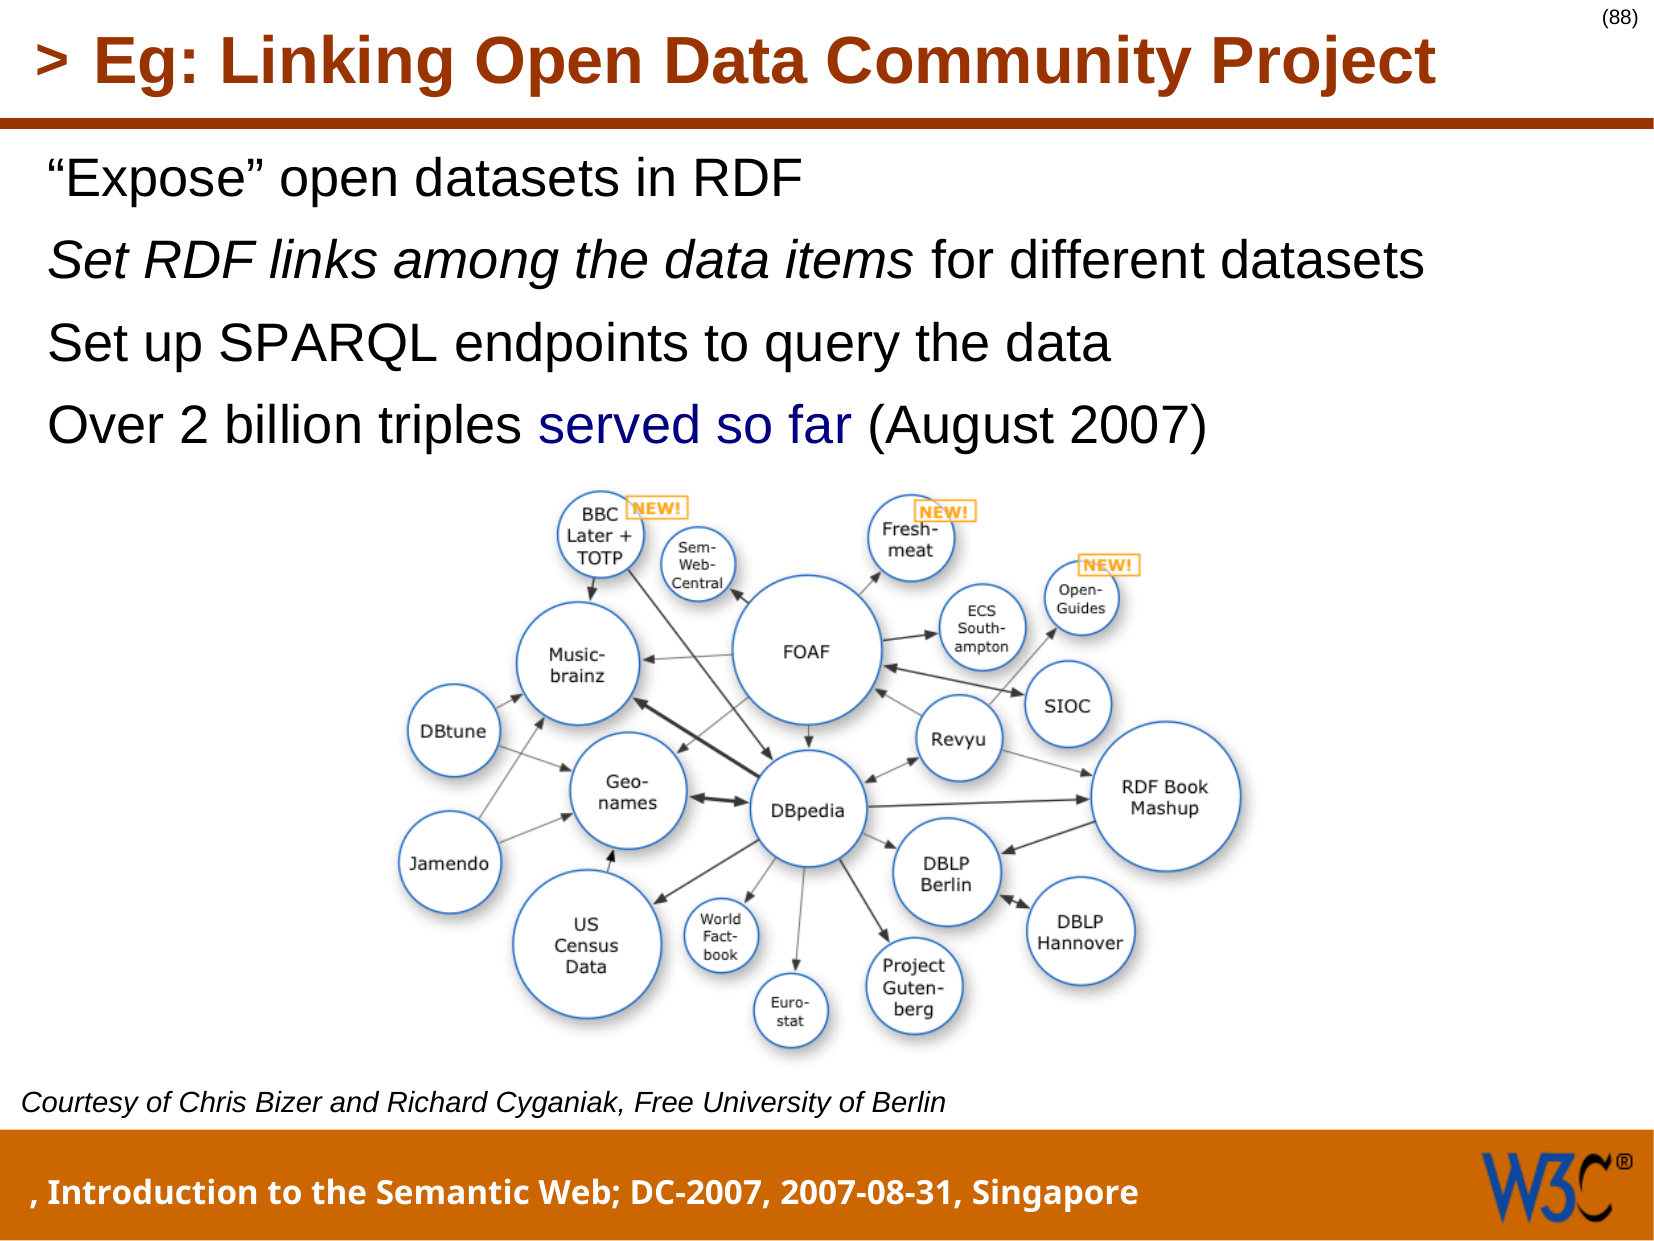

# Eg: Linking Open Data Community Project
“Expose” open datasets in RDF
Set RDF links among the data items for different datasets
Set up SPARQL endpoints to query the data
Over 2 billion triples served so far (August 2007)
Courtesy of Chris Bizer and Richard Cyganiak, Free University of Berlin